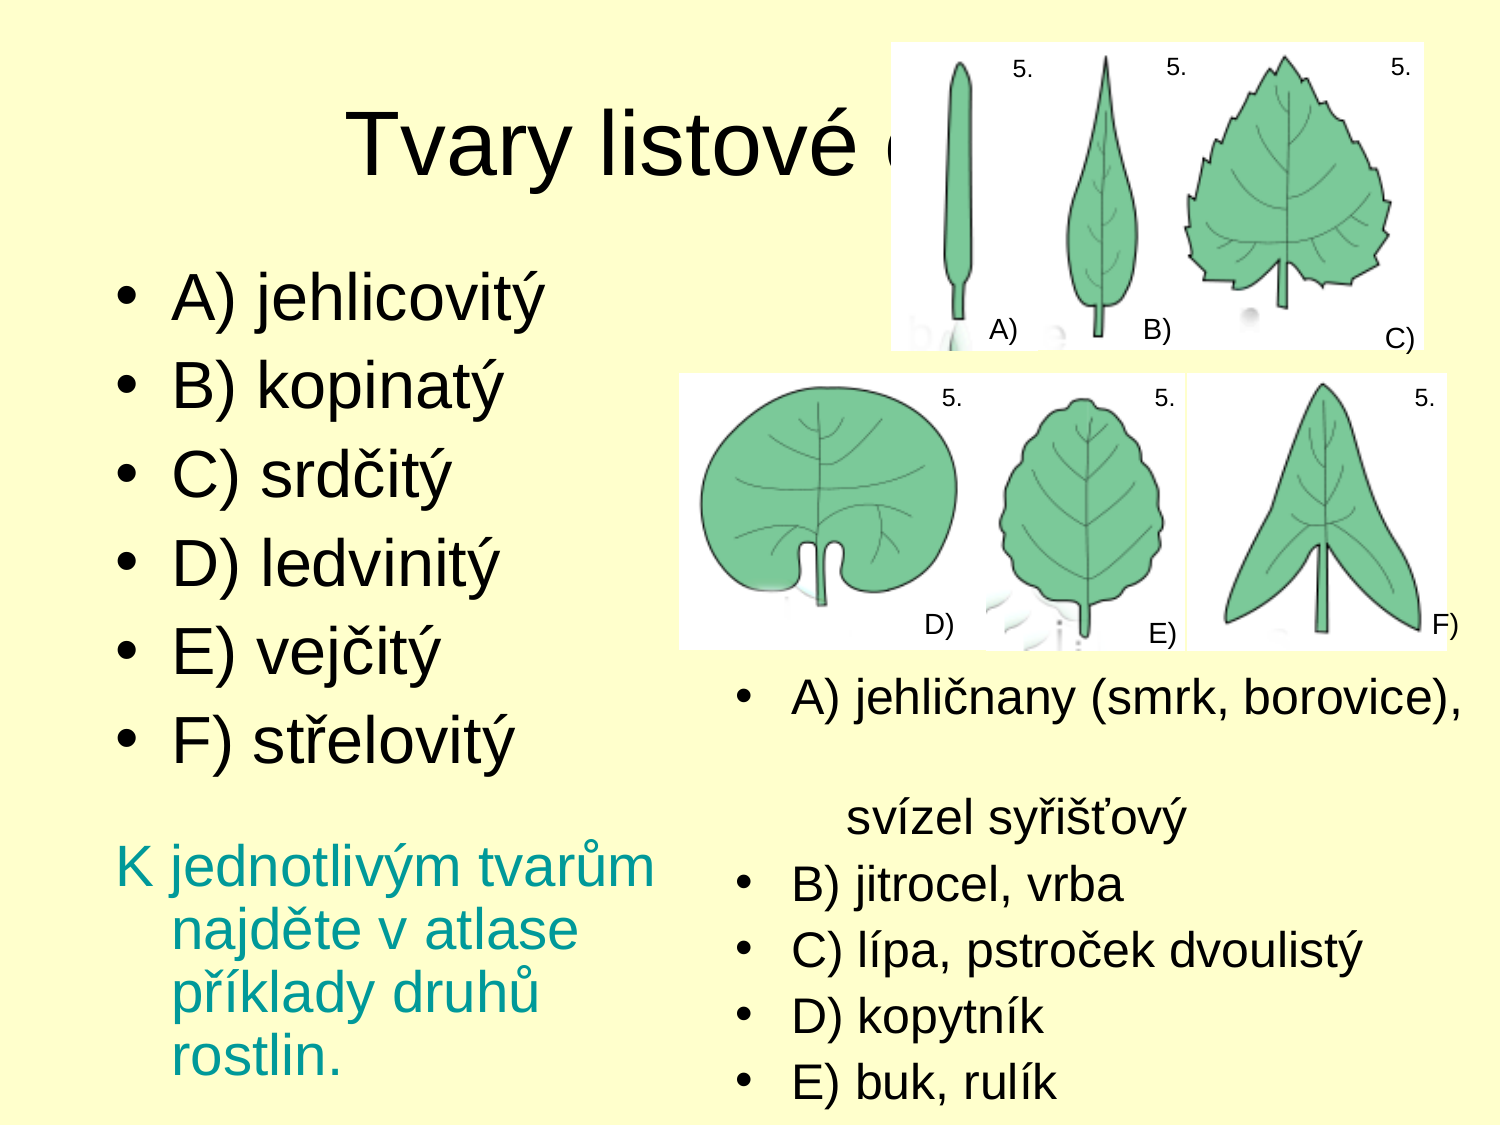

5.
5.
5.
# Tvary listové čepele
A) jehlicovitý
B) kopinatý
C) srdčitý
D) ledvinitý
E) vejčitý
F) střelovitý
K jednotlivým tvarům najděte v atlase příklady druhů rostlin.
A)
B)
C)
5.
5.
5.
D)
F)
E)
A) jehličnany (smrk, borovice),
 svízel syřišťový
B) jitrocel, vrba
C) lípa, pstroček dvoulistý
D) kopytník
E) buk, rulík
F) šípatka, áron plamatý